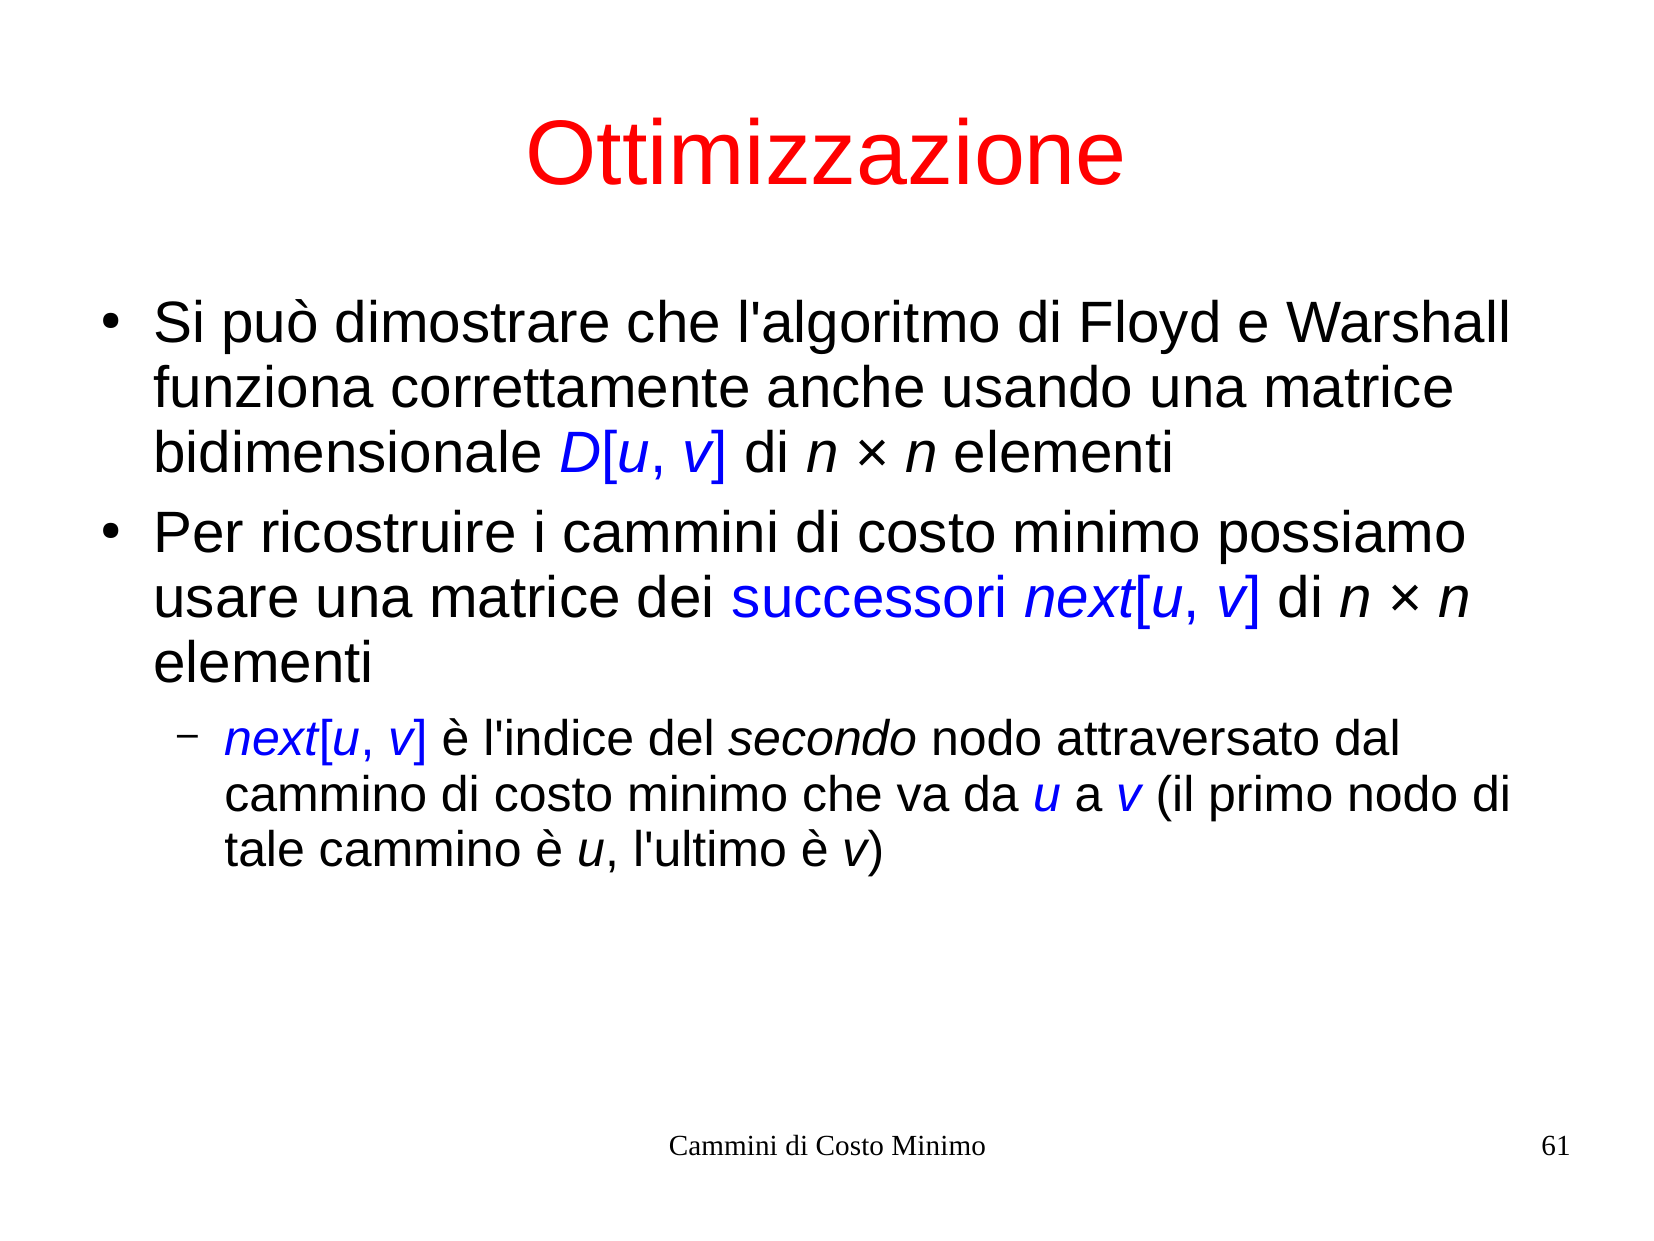

# Ottimizzazione
Si può dimostrare che l'algoritmo di Floyd e Warshall funziona correttamente anche usando una matrice bidimensionale D[u, v] di n × n elementi
Per ricostruire i cammini di costo minimo possiamo usare una matrice dei successori next[u, v] di n × n elementi
next[u, v] è l'indice del secondo nodo attraversato dal cammino di costo minimo che va da u a v (il primo nodo di tale cammino è u, l'ultimo è v)
Cammini di Costo Minimo
61